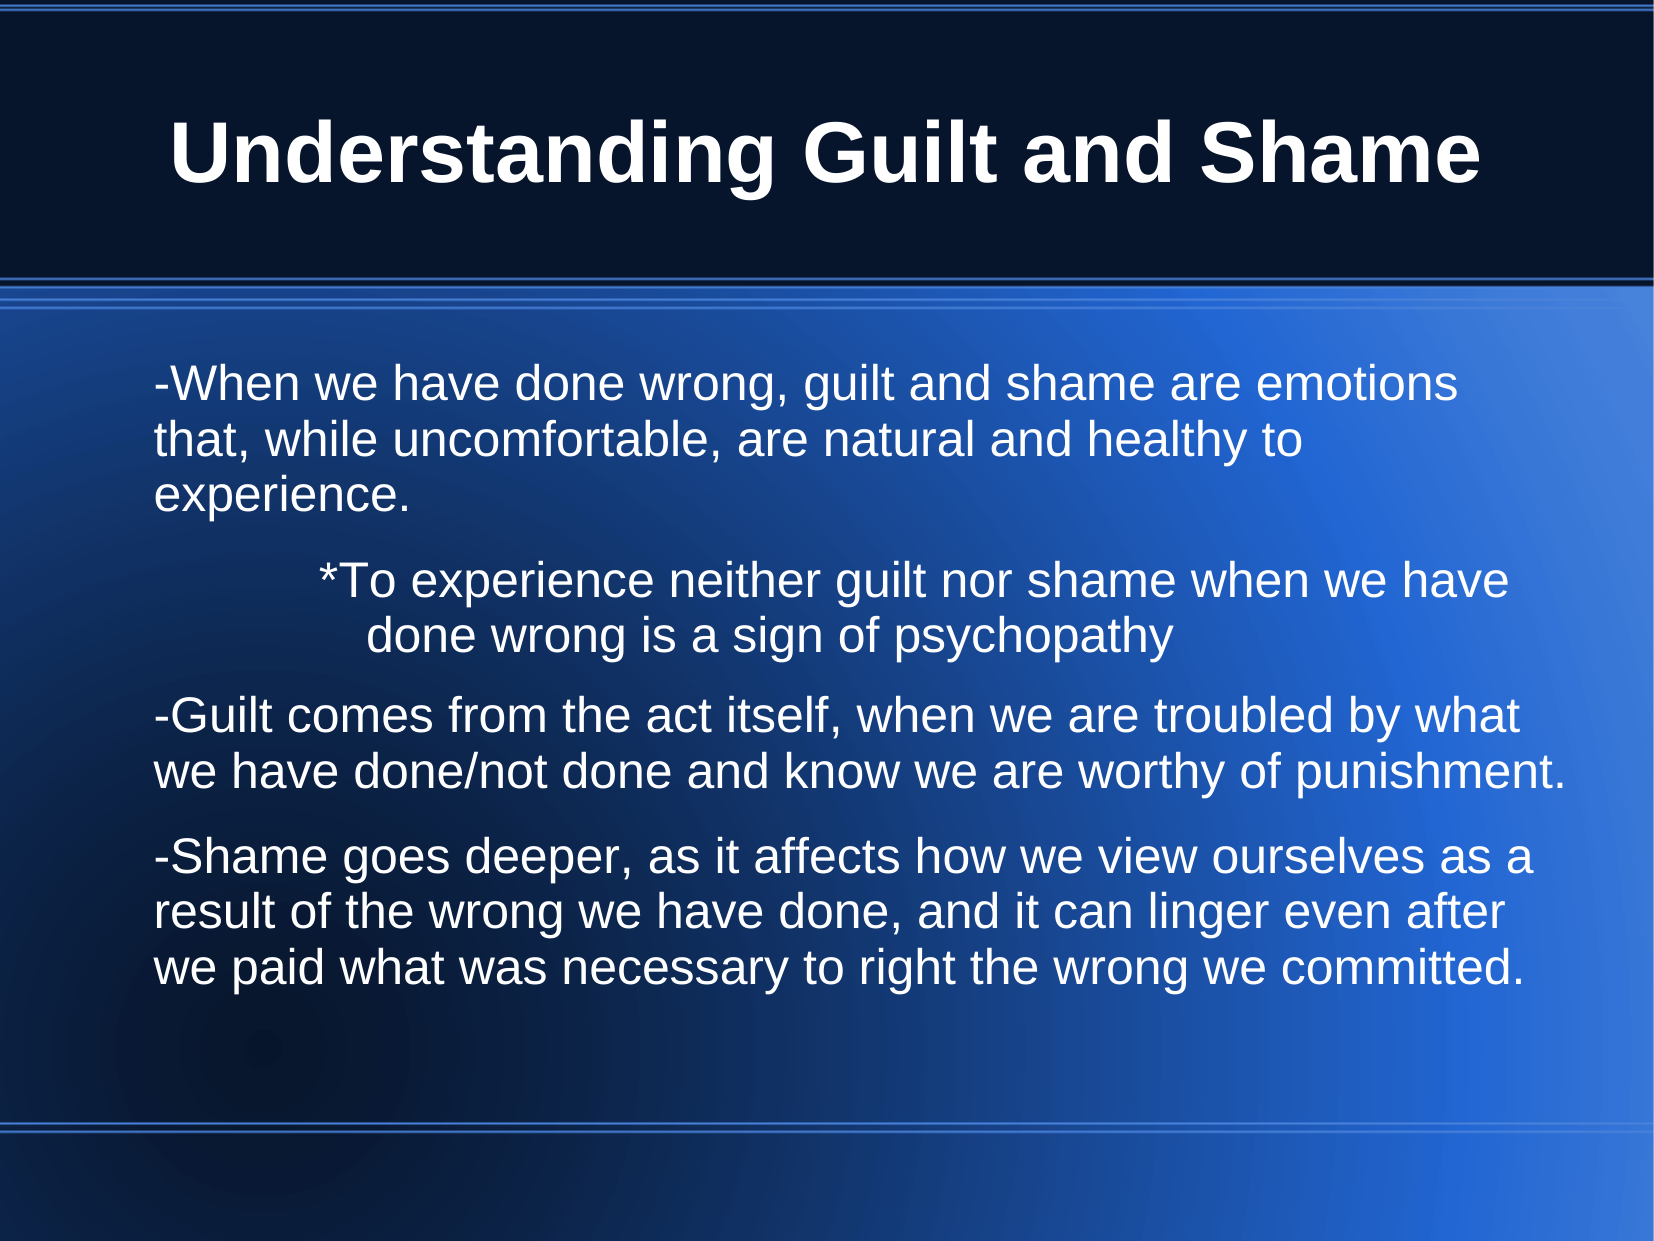

# Understanding Guilt and Shame
-When we have done wrong, guilt and shame are emotions that, while uncomfortable, are natural and healthy to experience.
*To experience neither guilt nor shame when we have done wrong is a sign of psychopathy
-Guilt comes from the act itself, when we are troubled by what we have done/not done and know we are worthy of punishment.
-Shame goes deeper, as it affects how we view ourselves as a result of the wrong we have done, and it can linger even after we paid what was necessary to right the wrong we committed.